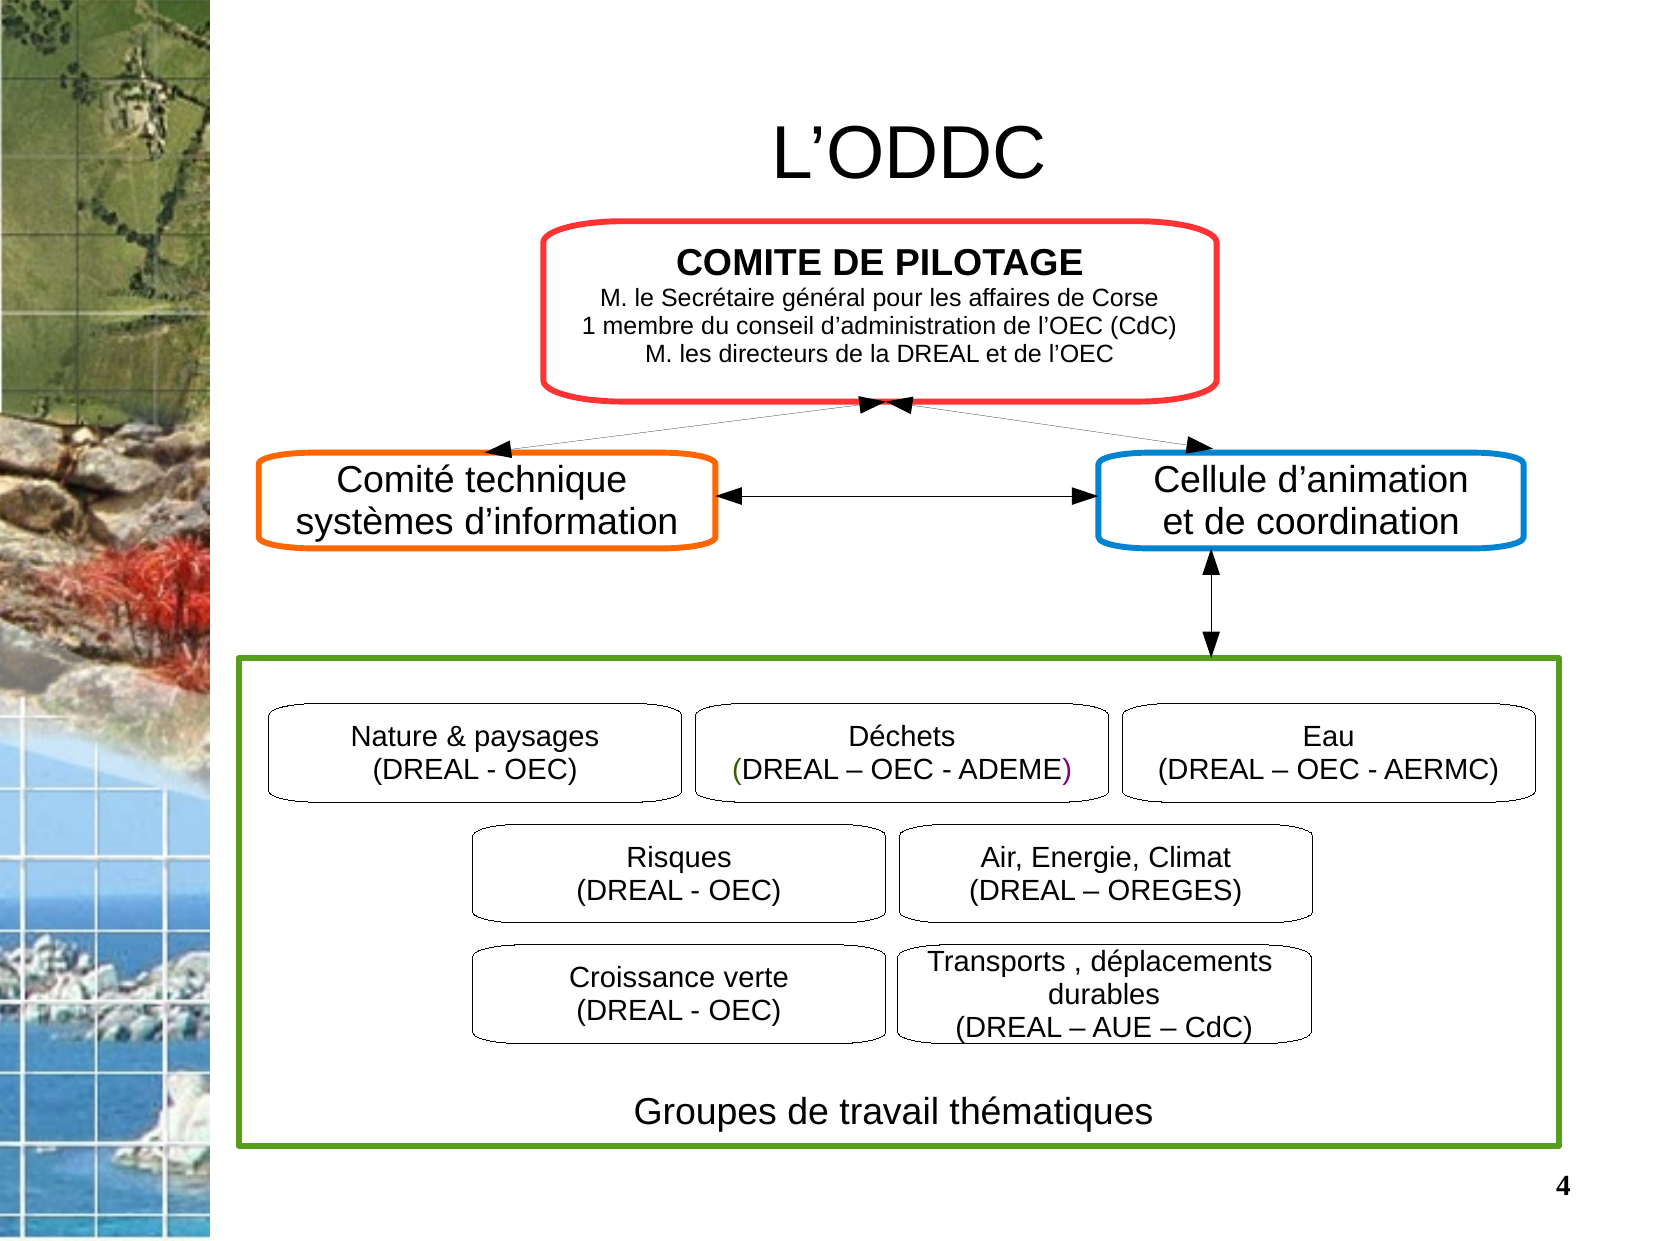

# L’ODDC
COMITE DE PILOTAGE
M. le Secrétaire général pour les affaires de Corse
1 membre du conseil d’administration de l’OEC (CdC)
M. les directeurs de la DREAL et de l’OEC
Comité technique
systèmes d’information
Cellule d’animation
et de coordination
Groupes de travail thématiques
Nature & paysages
(DREAL - OEC)
Déchets
(DREAL – OEC - ADEME)
Eau
(DREAL – OEC - AERMC)
Risques
(DREAL - OEC)
Air, Energie, Climat
(DREAL – OREGES)
Croissance verte
(DREAL - OEC)
Transports , déplacements
durables
(DREAL – AUE – CdC)
4